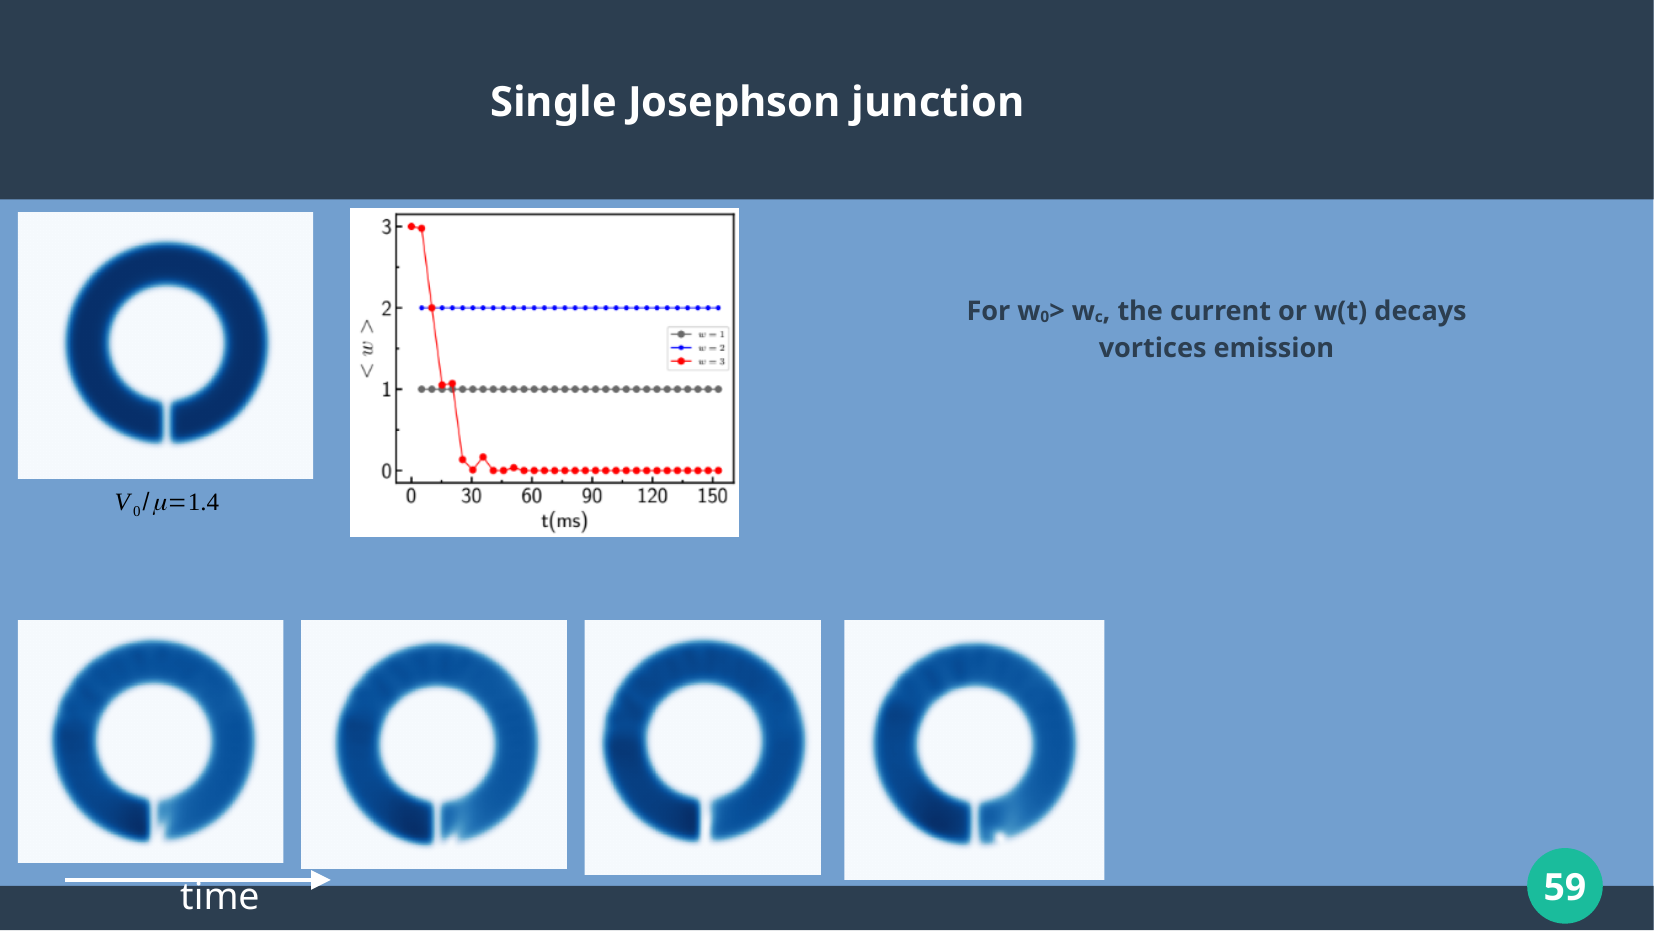

# Single Josephson junction
For w0> wc, the current or w(t) decays
vortices emission
time